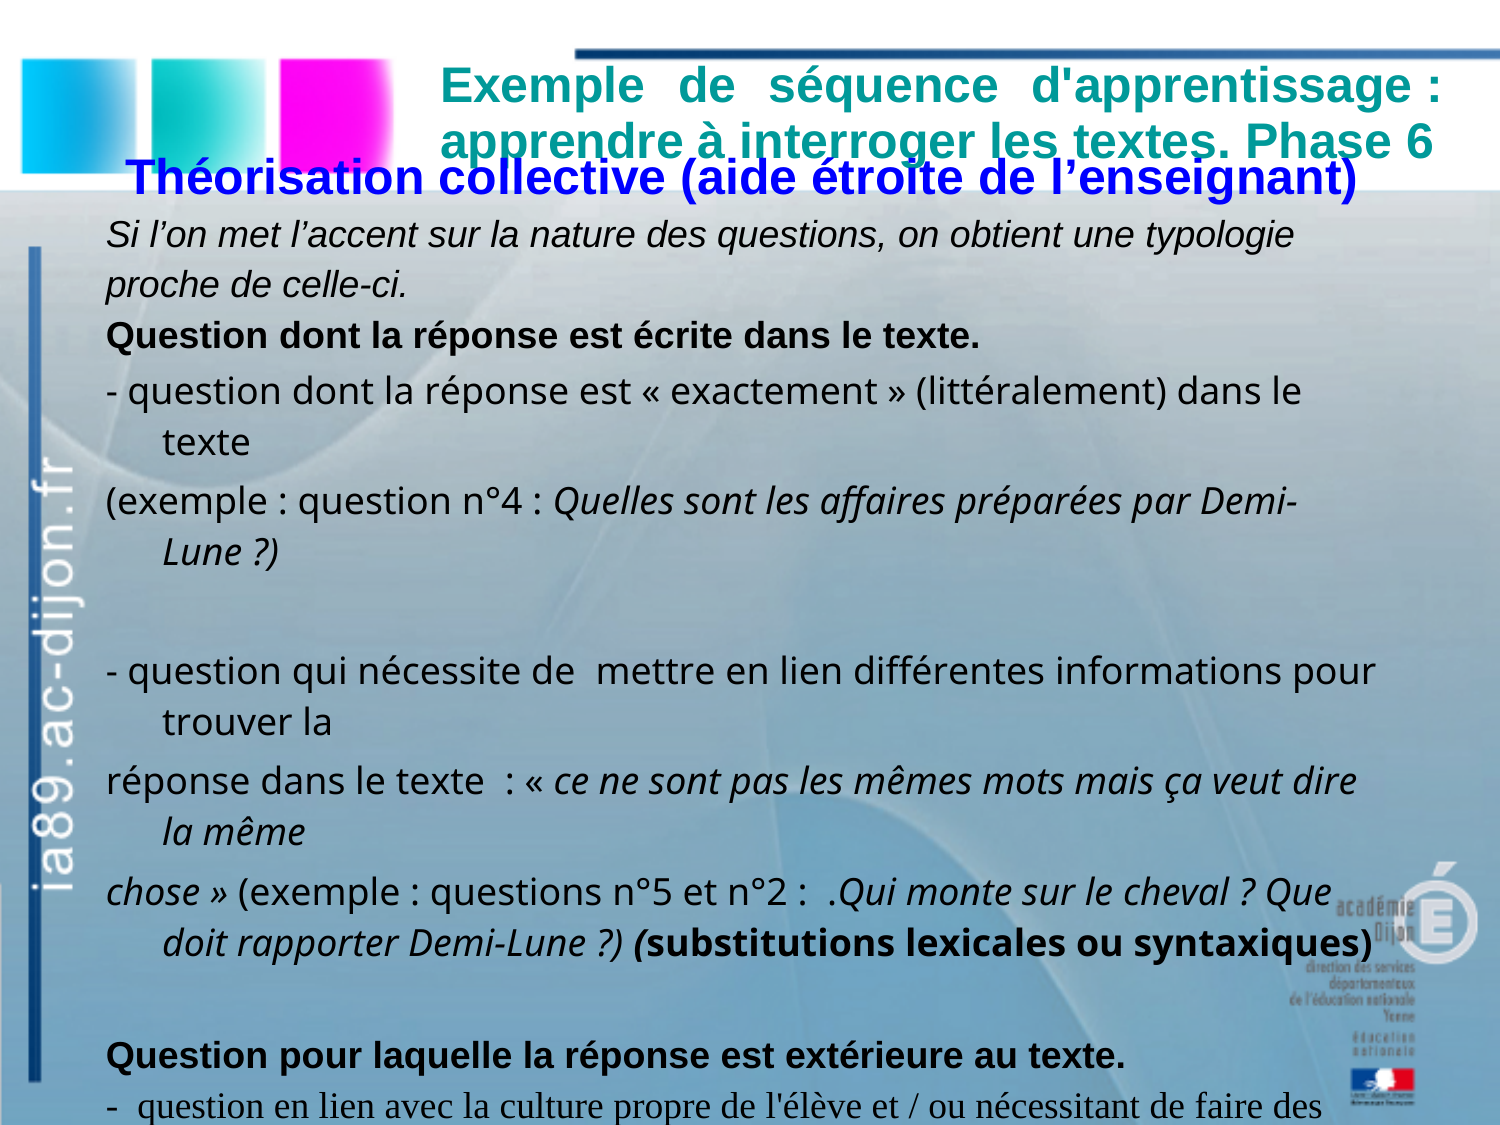

# Exemple de séquence d'apprentissage : apprendre à interroger les textes. Phase 6
Théorisation collective (aide étroite de l’enseignant)
Si l’on met l’accent sur la nature des questions, on obtient une typologie
proche de celle-ci.
Question dont la réponse est écrite dans le texte.
- question dont la réponse est « exactement » (littéralement) dans le texte
(exemple : question n°4 : Quelles sont les affaires préparées par Demi-Lune ?)
- question qui nécessite de mettre en lien différentes informations pour trouver la
réponse dans le texte : « ce ne sont pas les mêmes mots mais ça veut dire la même
chose » (exemple : questions n°5 et n°2 : .Qui monte sur le cheval ? Que doit rapporter Demi-Lune ?) (substitutions lexicales ou syntaxiques)
Question pour laquelle la réponse est extérieure au texte.
- question en lien avec la culture propre de l'élève et / ou nécessitant de faire des
 inférences (exemple : question n°3 : Qui est Demi-Lune ?